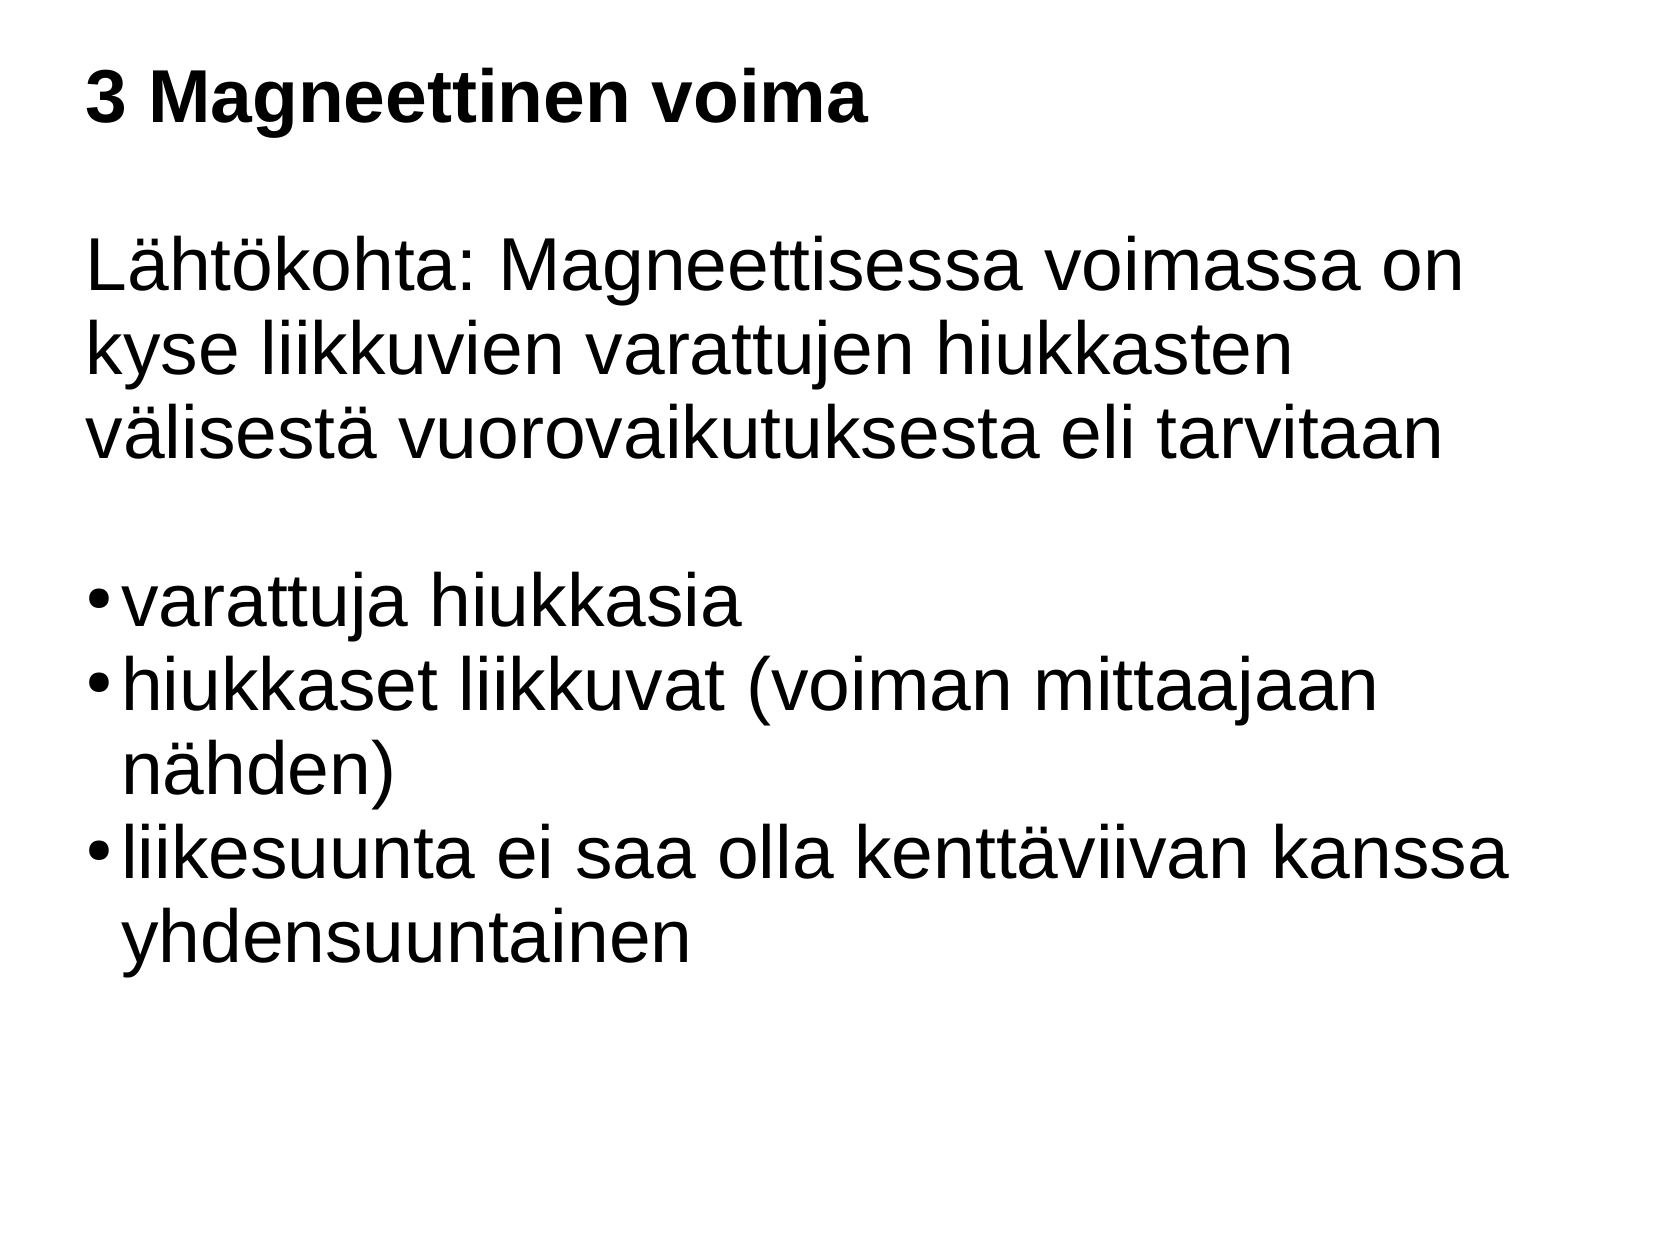

3 Magneettinen voima
Lähtökohta: Magneettisessa voimassa on kyse liikkuvien varattujen hiukkasten välisestä vuorovaikutuksesta eli tarvitaan
varattuja hiukkasia
hiukkaset liikkuvat (voiman mittaajaan nähden)
liikesuunta ei saa olla kenttäviivan kanssa yhdensuuntainen